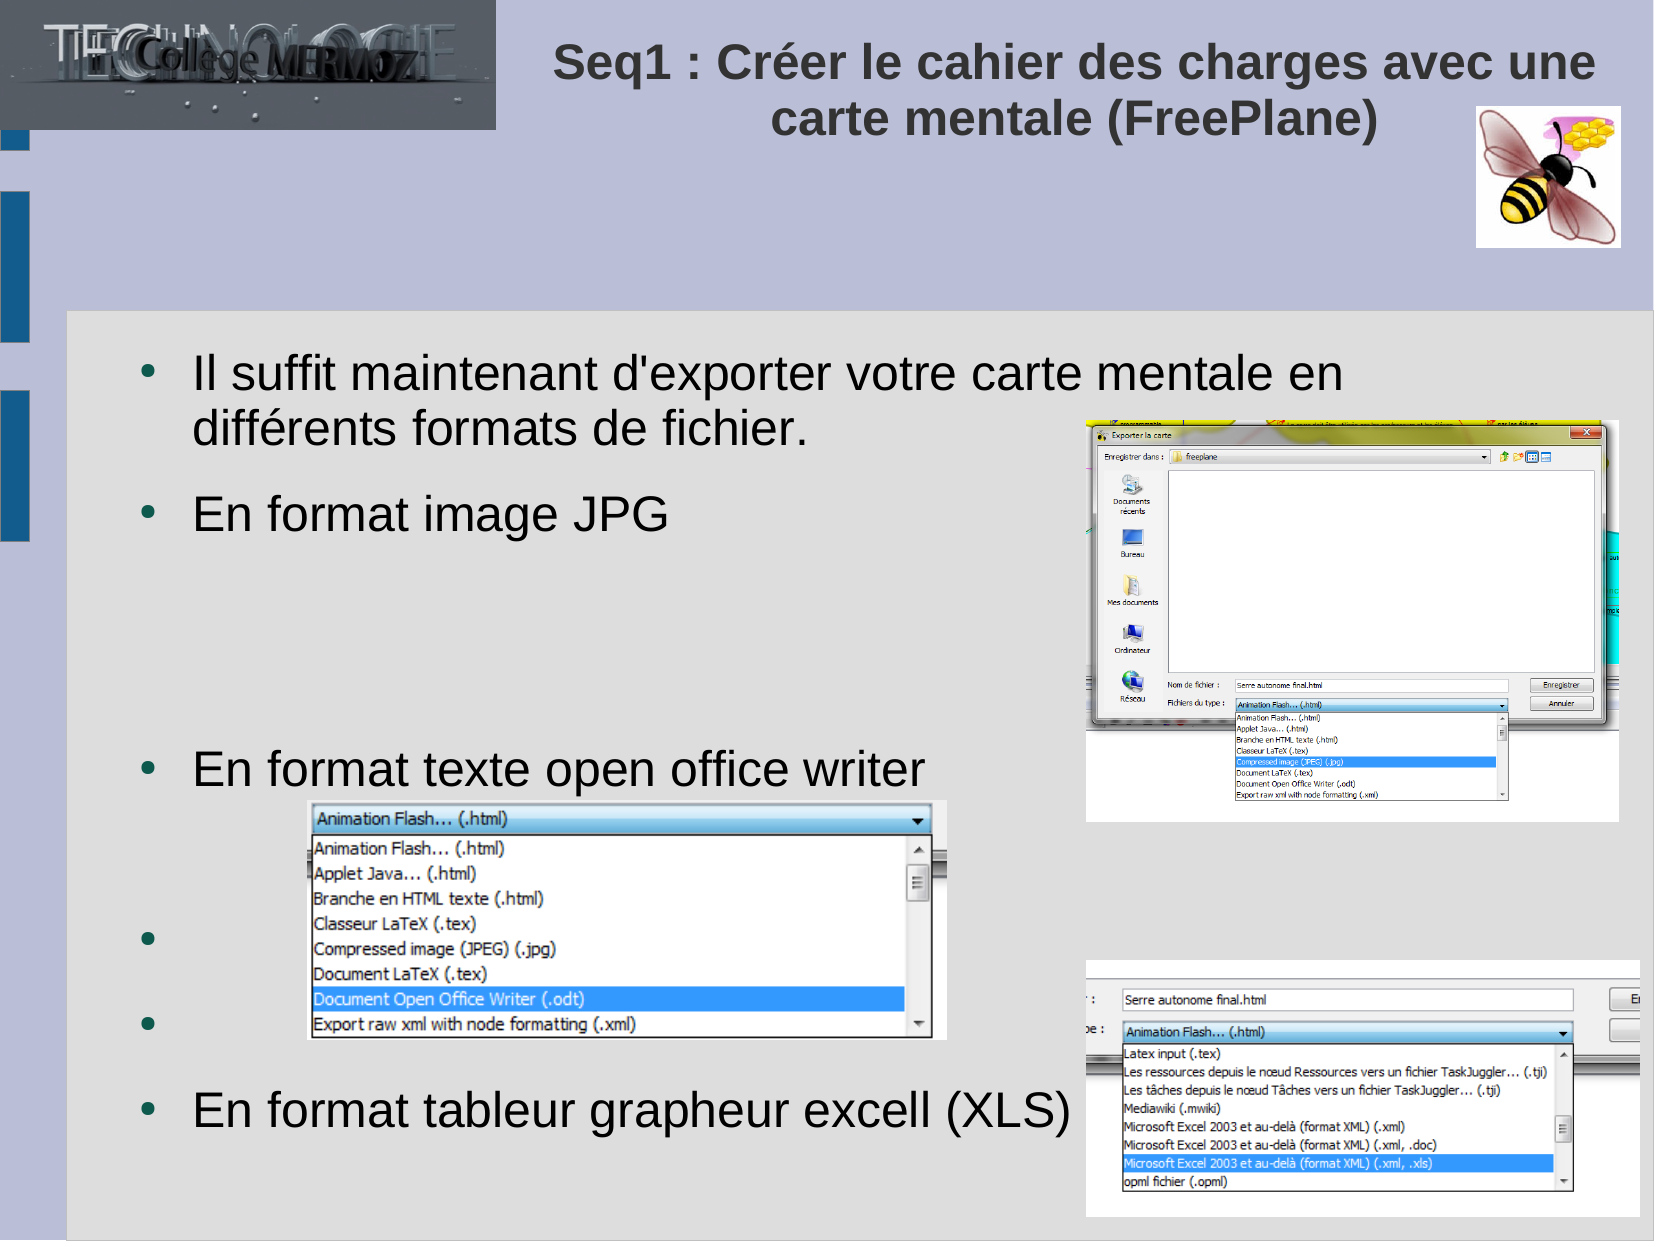

Seq1 : Créer le cahier des charges avec une carte mentale (FreePlane)
# Il suffit maintenant d'exporter votre carte mentale en différents formats de fichier.
En format image JPG
En format texte open office writer
En format tableur grapheur excell (XLS)